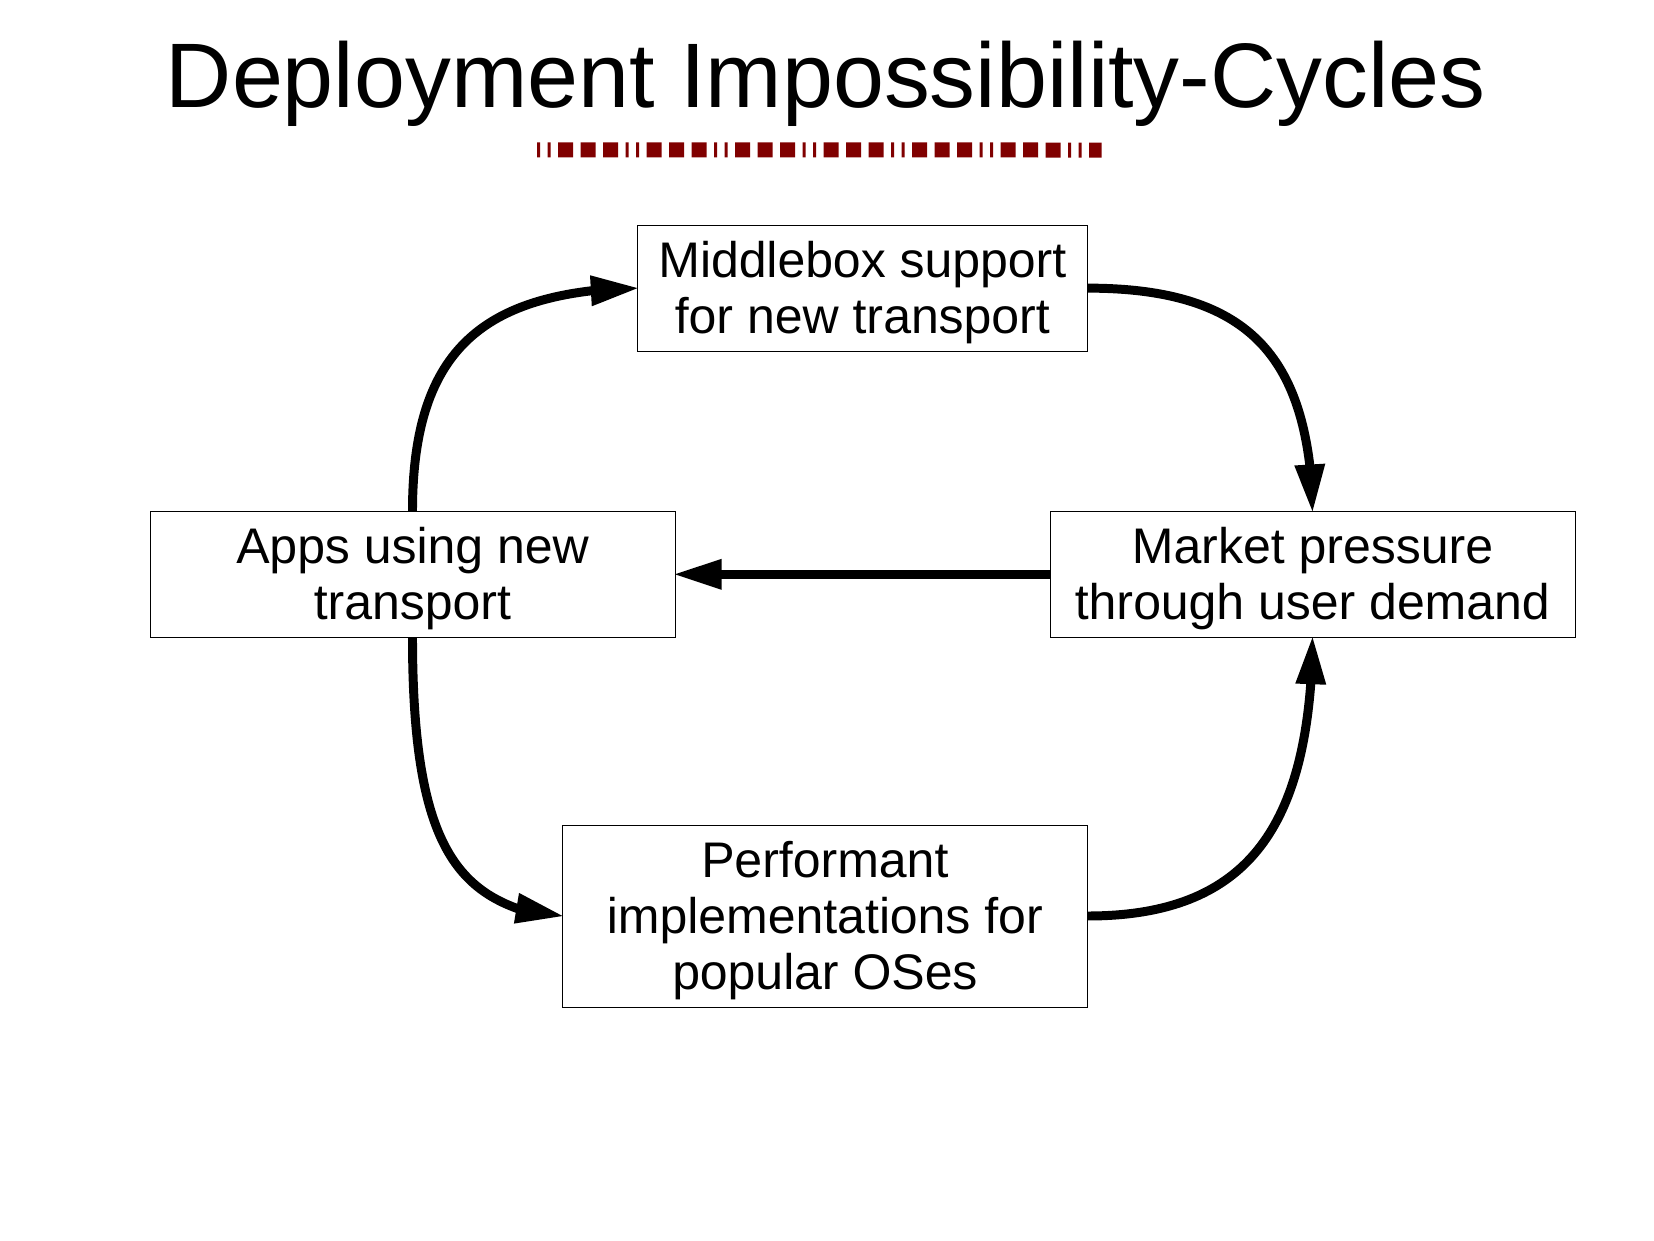

# Deployment Impossibility-Cycles
Middlebox support for new transport
Apps using new transport
Market pressure through user demand
Performant implementations for popular OSes